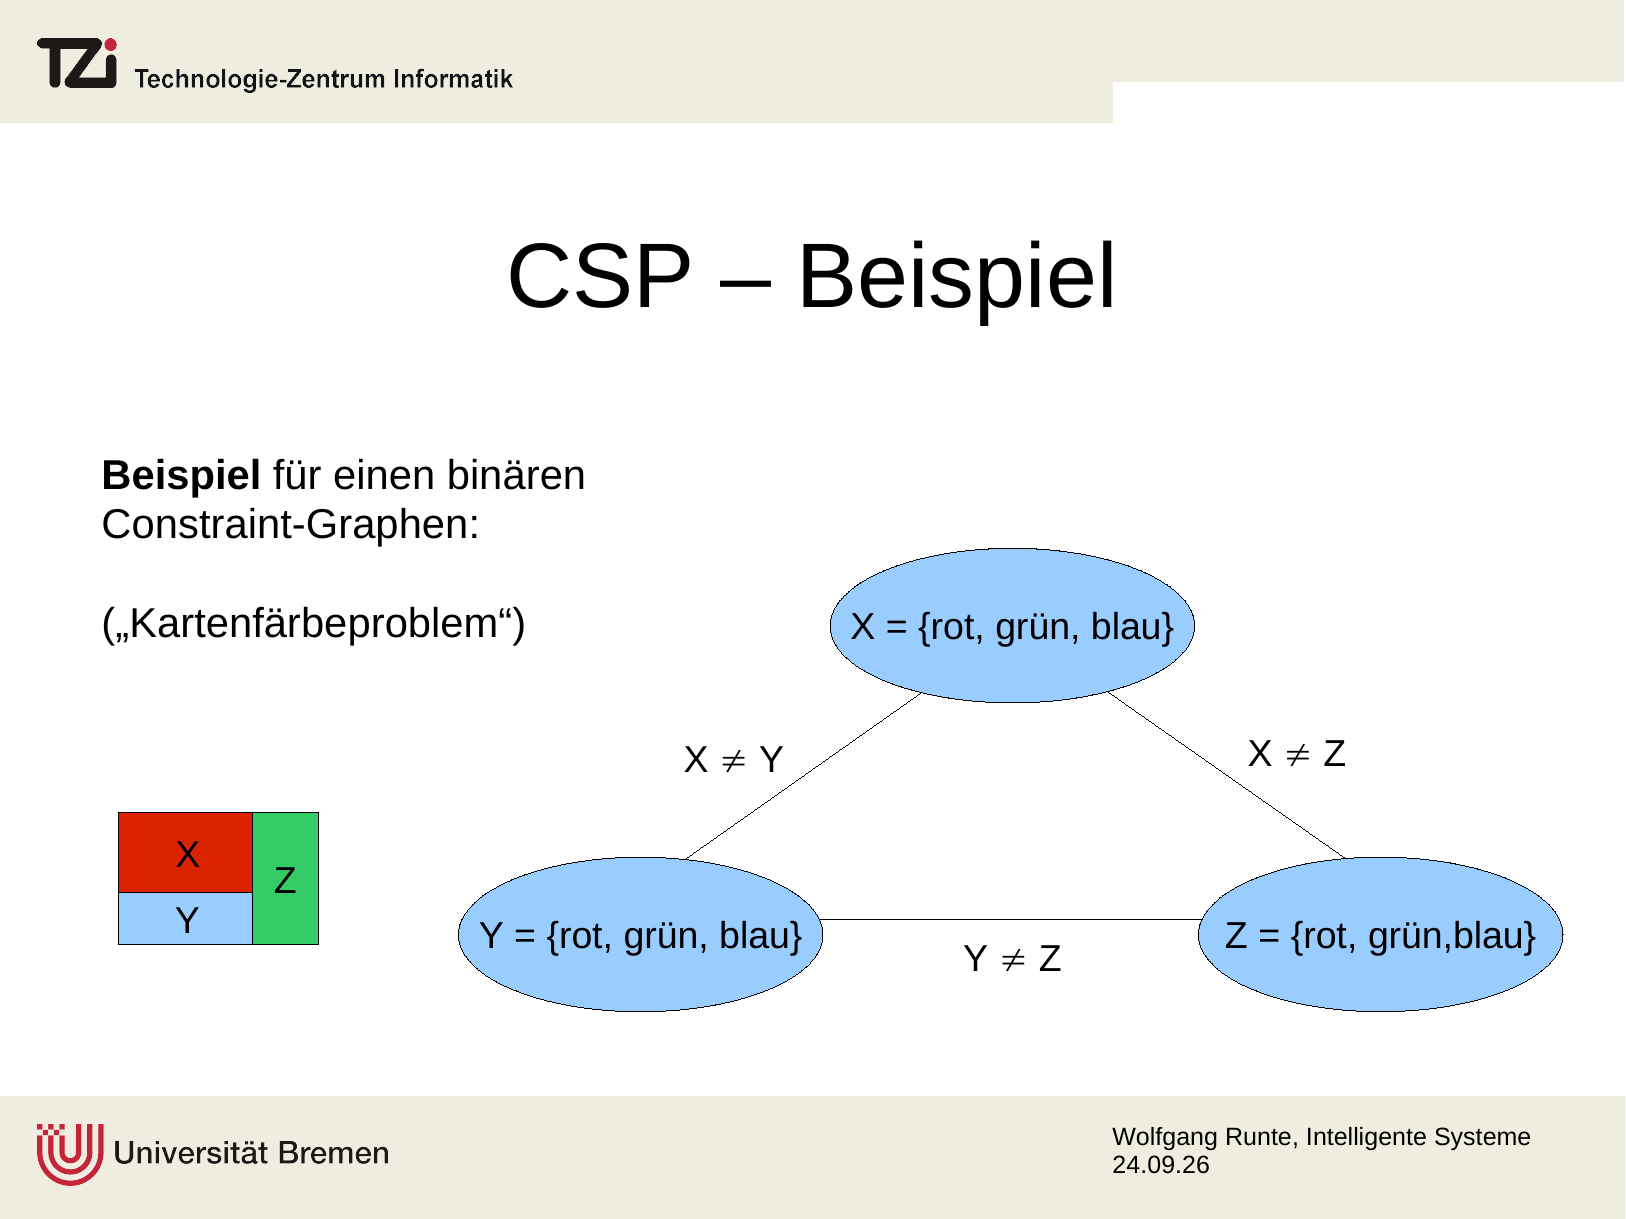

# CSP – Beispiel
Beispiel für einen binären
Constraint-Graphen:
(„Kartenfärbeproblem“)
X = {rot, grün, blau}
X  Z
X  Y
X
Z
Z = {rot, grün,blau}
Y = {rot, grün, blau}
Y
Y  Z